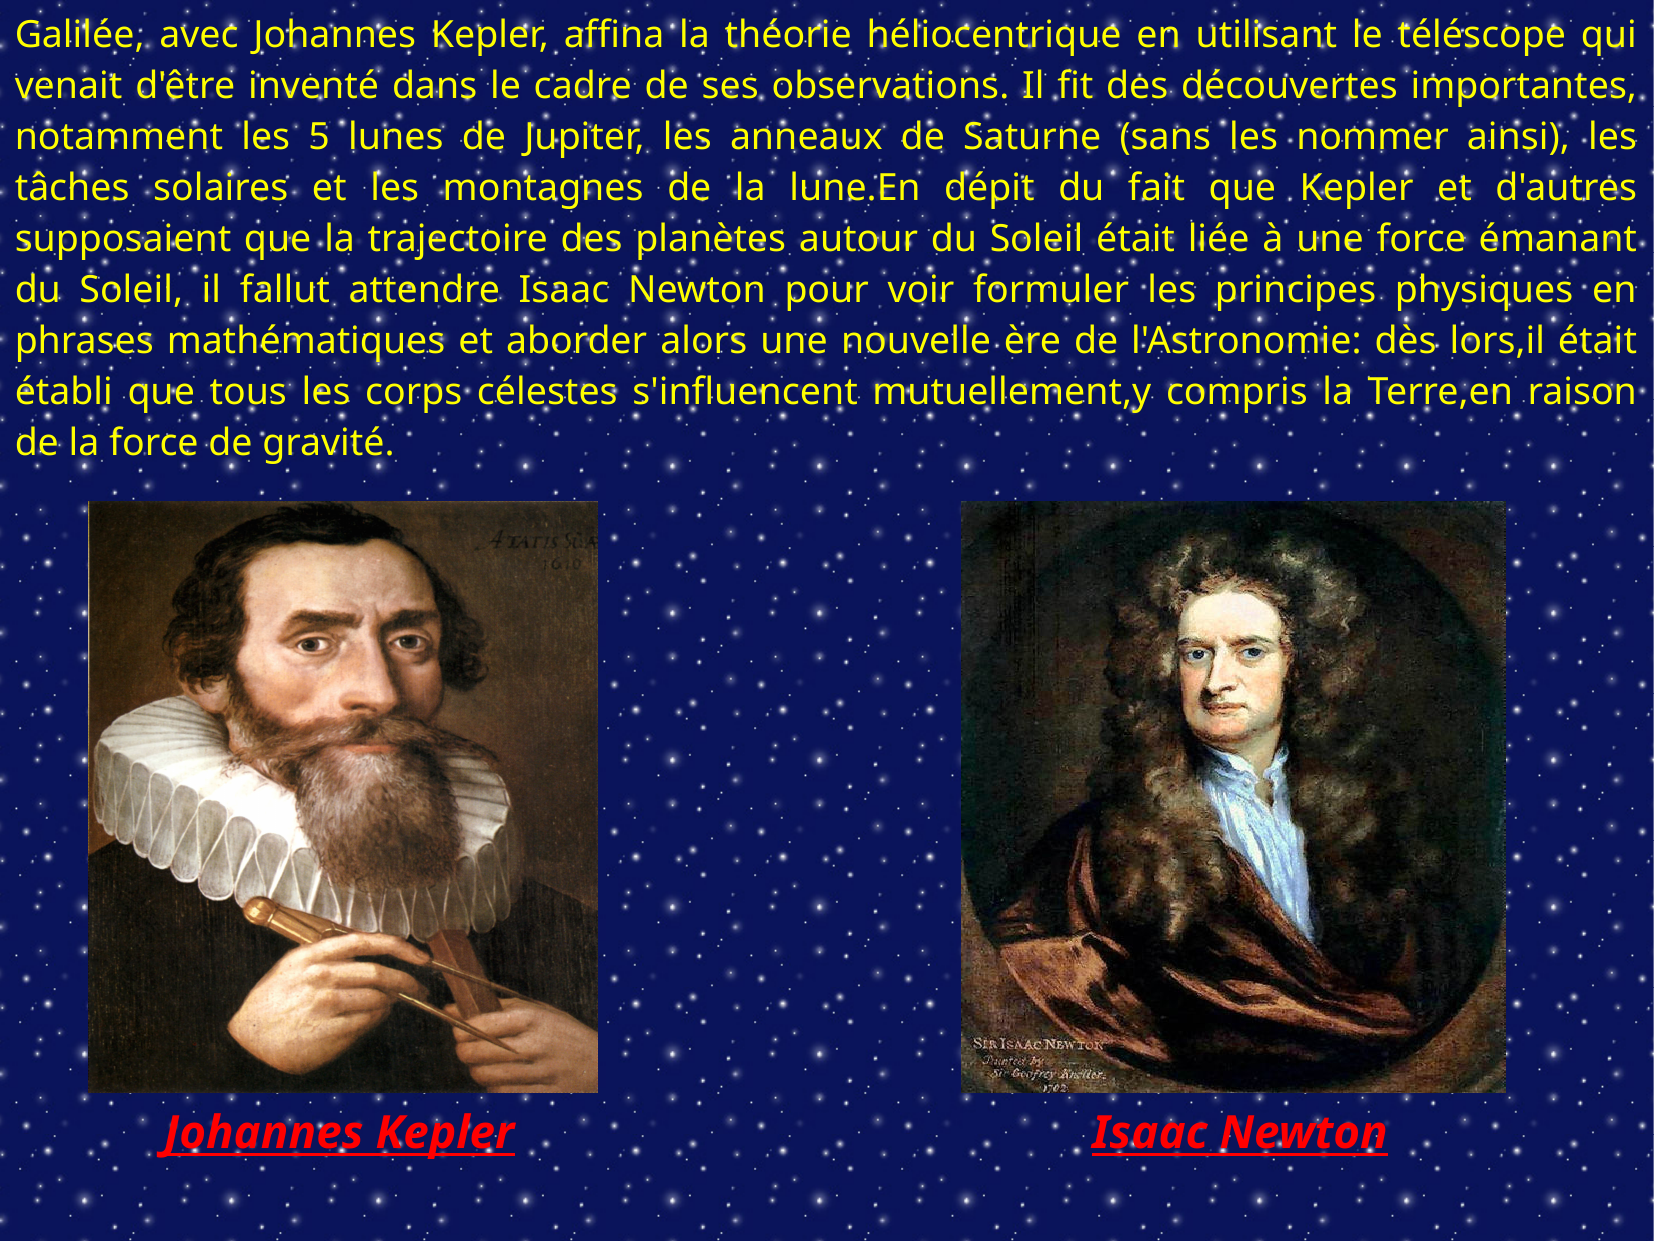

Galilée, avec Johannes Kepler, affina la théorie héliocentrique en utilisant le téléscope qui venait d'être inventé dans le cadre de ses observations. Il fit des découvertes importantes, notamment les 5 lunes de Jupiter, les anneaux de Saturne (sans les nommer ainsi), les tâches solaires et les montagnes de la lune.En dépit du fait que Kepler et d'autres supposaient que la trajectoire des planètes autour du Soleil était liée à une force émanant du Soleil, il fallut attendre Isaac Newton pour voir formuler les principes physiques en phrases mathématiques et aborder alors une nouvelle ère de l'Astronomie: dès lors,il était établi que tous les corps célestes s'influencent mutuellement,y compris la Terre,en raison de la force de gravité.
Johannes Kepler
Isaac Newton